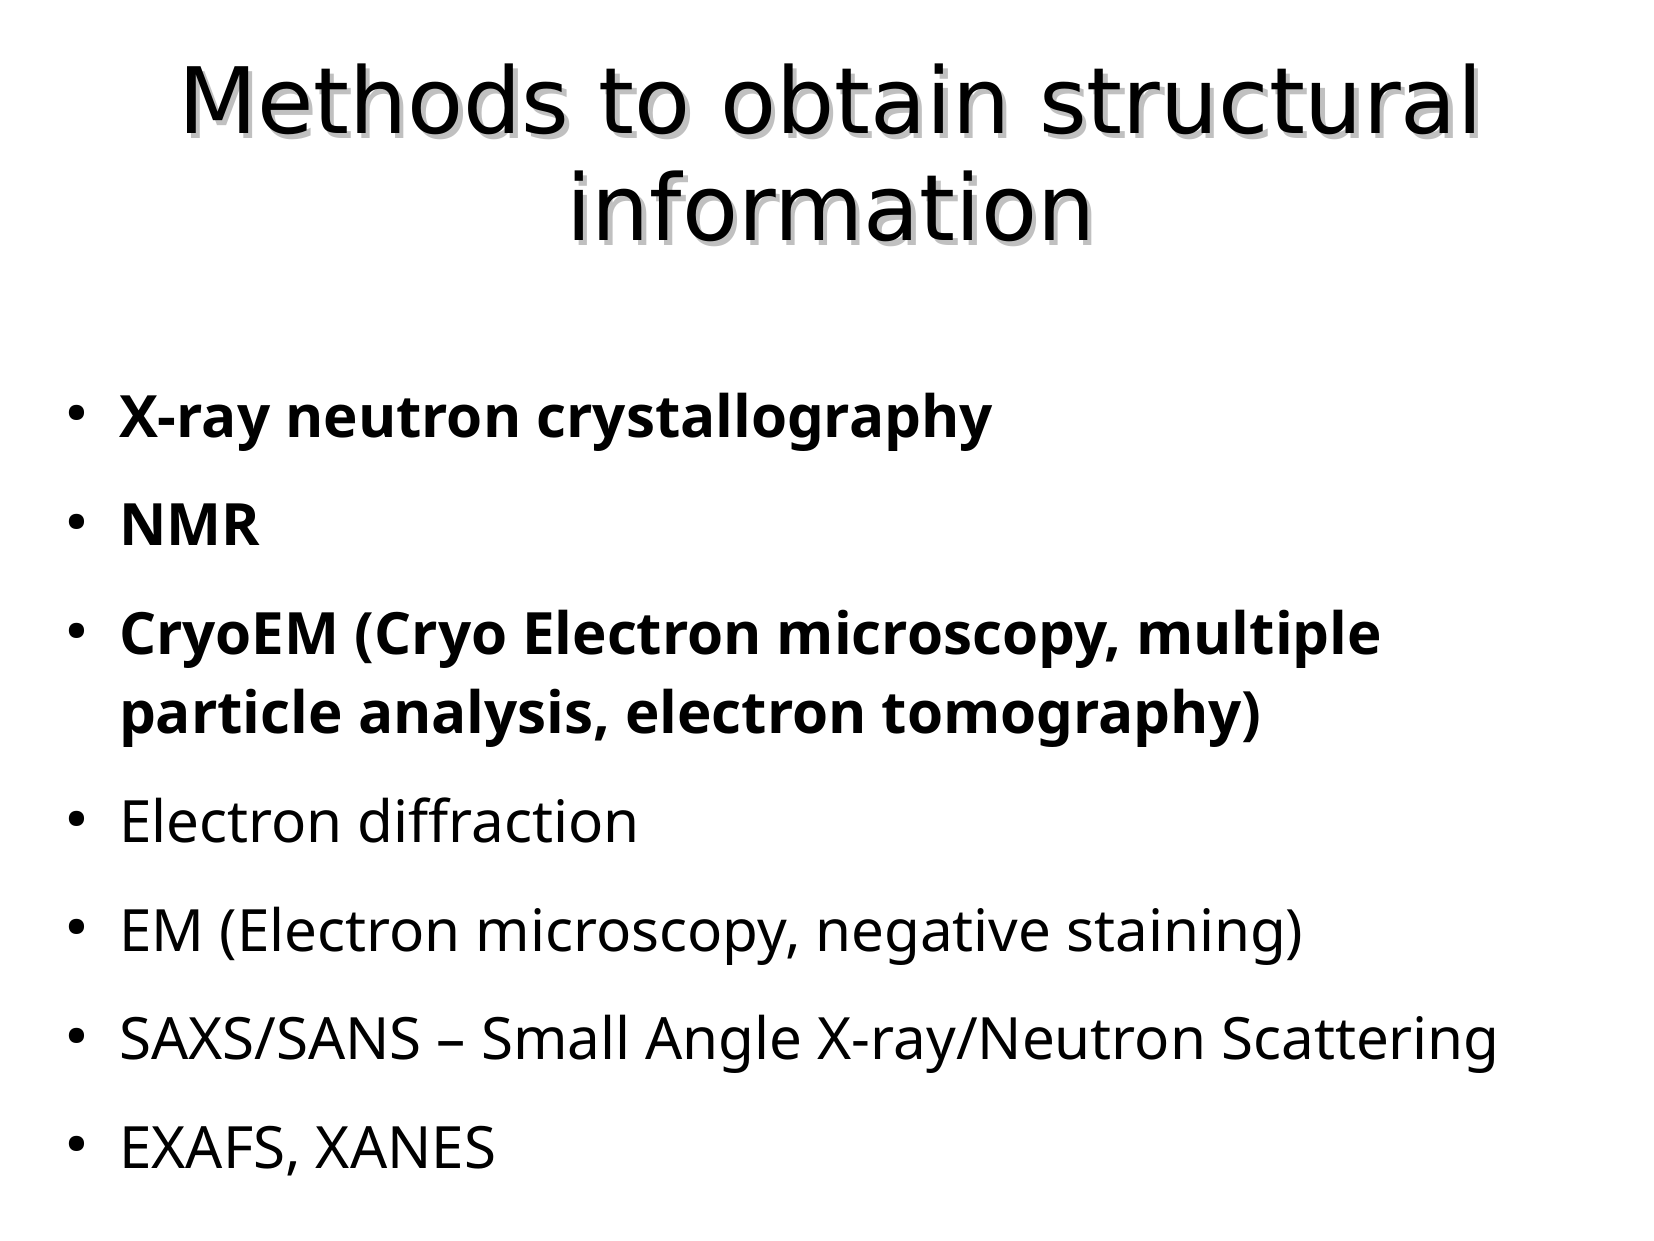

# Methods to obtain structural information
X-ray neutron crystallography
NMR
CryoEM (Cryo Electron microscopy, multiple particle analysis, electron tomography)
Electron diffraction
EM (Electron microscopy, negative staining)
SAXS/SANS – Small Angle X-ray/Neutron Scattering
EXAFS, XANES
...